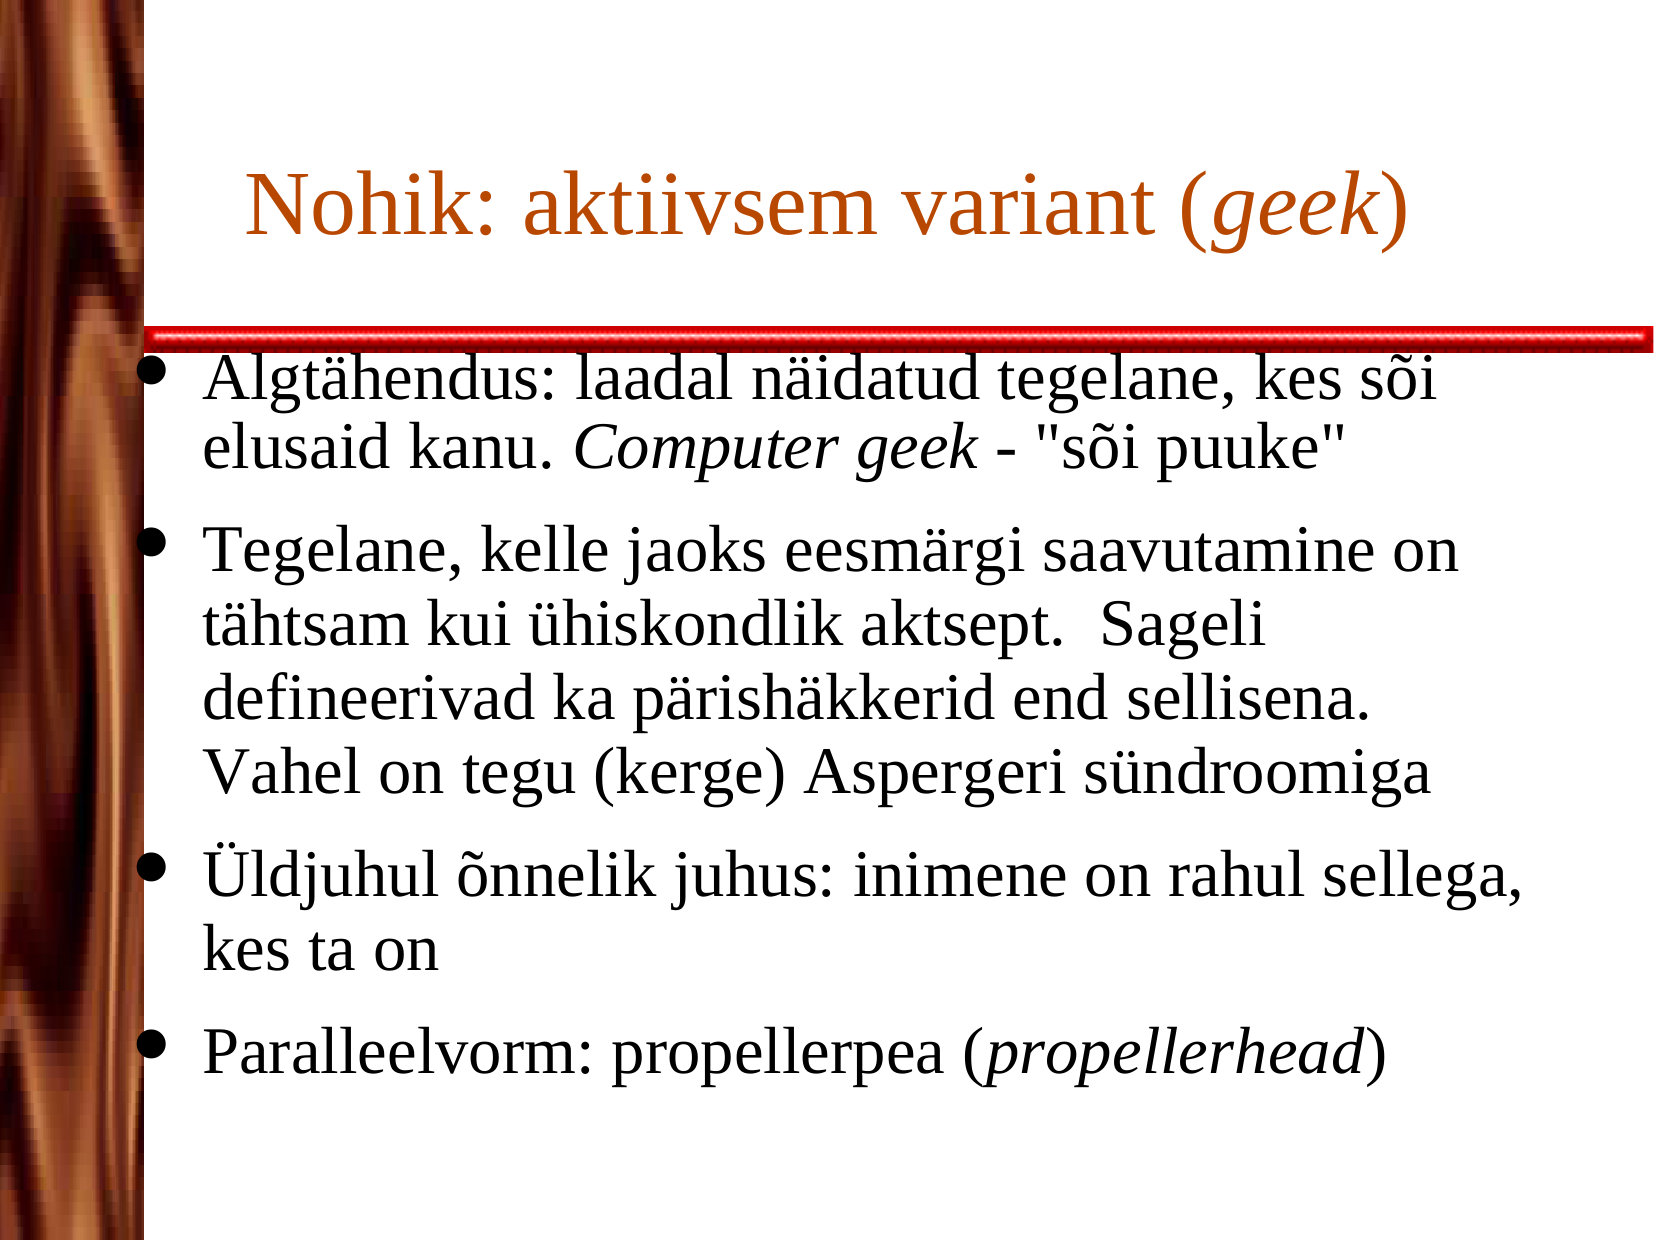

# Nohik: aktiivsem variant (geek)
Algtähendus: laadal näidatud tegelane, kes sõi elusaid kanu. Computer geek - "sõi puuke"
Tegelane, kelle jaoks eesmärgi saavutamine on tähtsam kui ühiskondlik aktsept. Sageli defineerivad ka pärishäkkerid end sellisena. Vahel on tegu (kerge) Aspergeri sündroomiga
Üldjuhul õnnelik juhus: inimene on rahul sellega, kes ta on
Paralleelvorm: propellerpea (propellerhead)